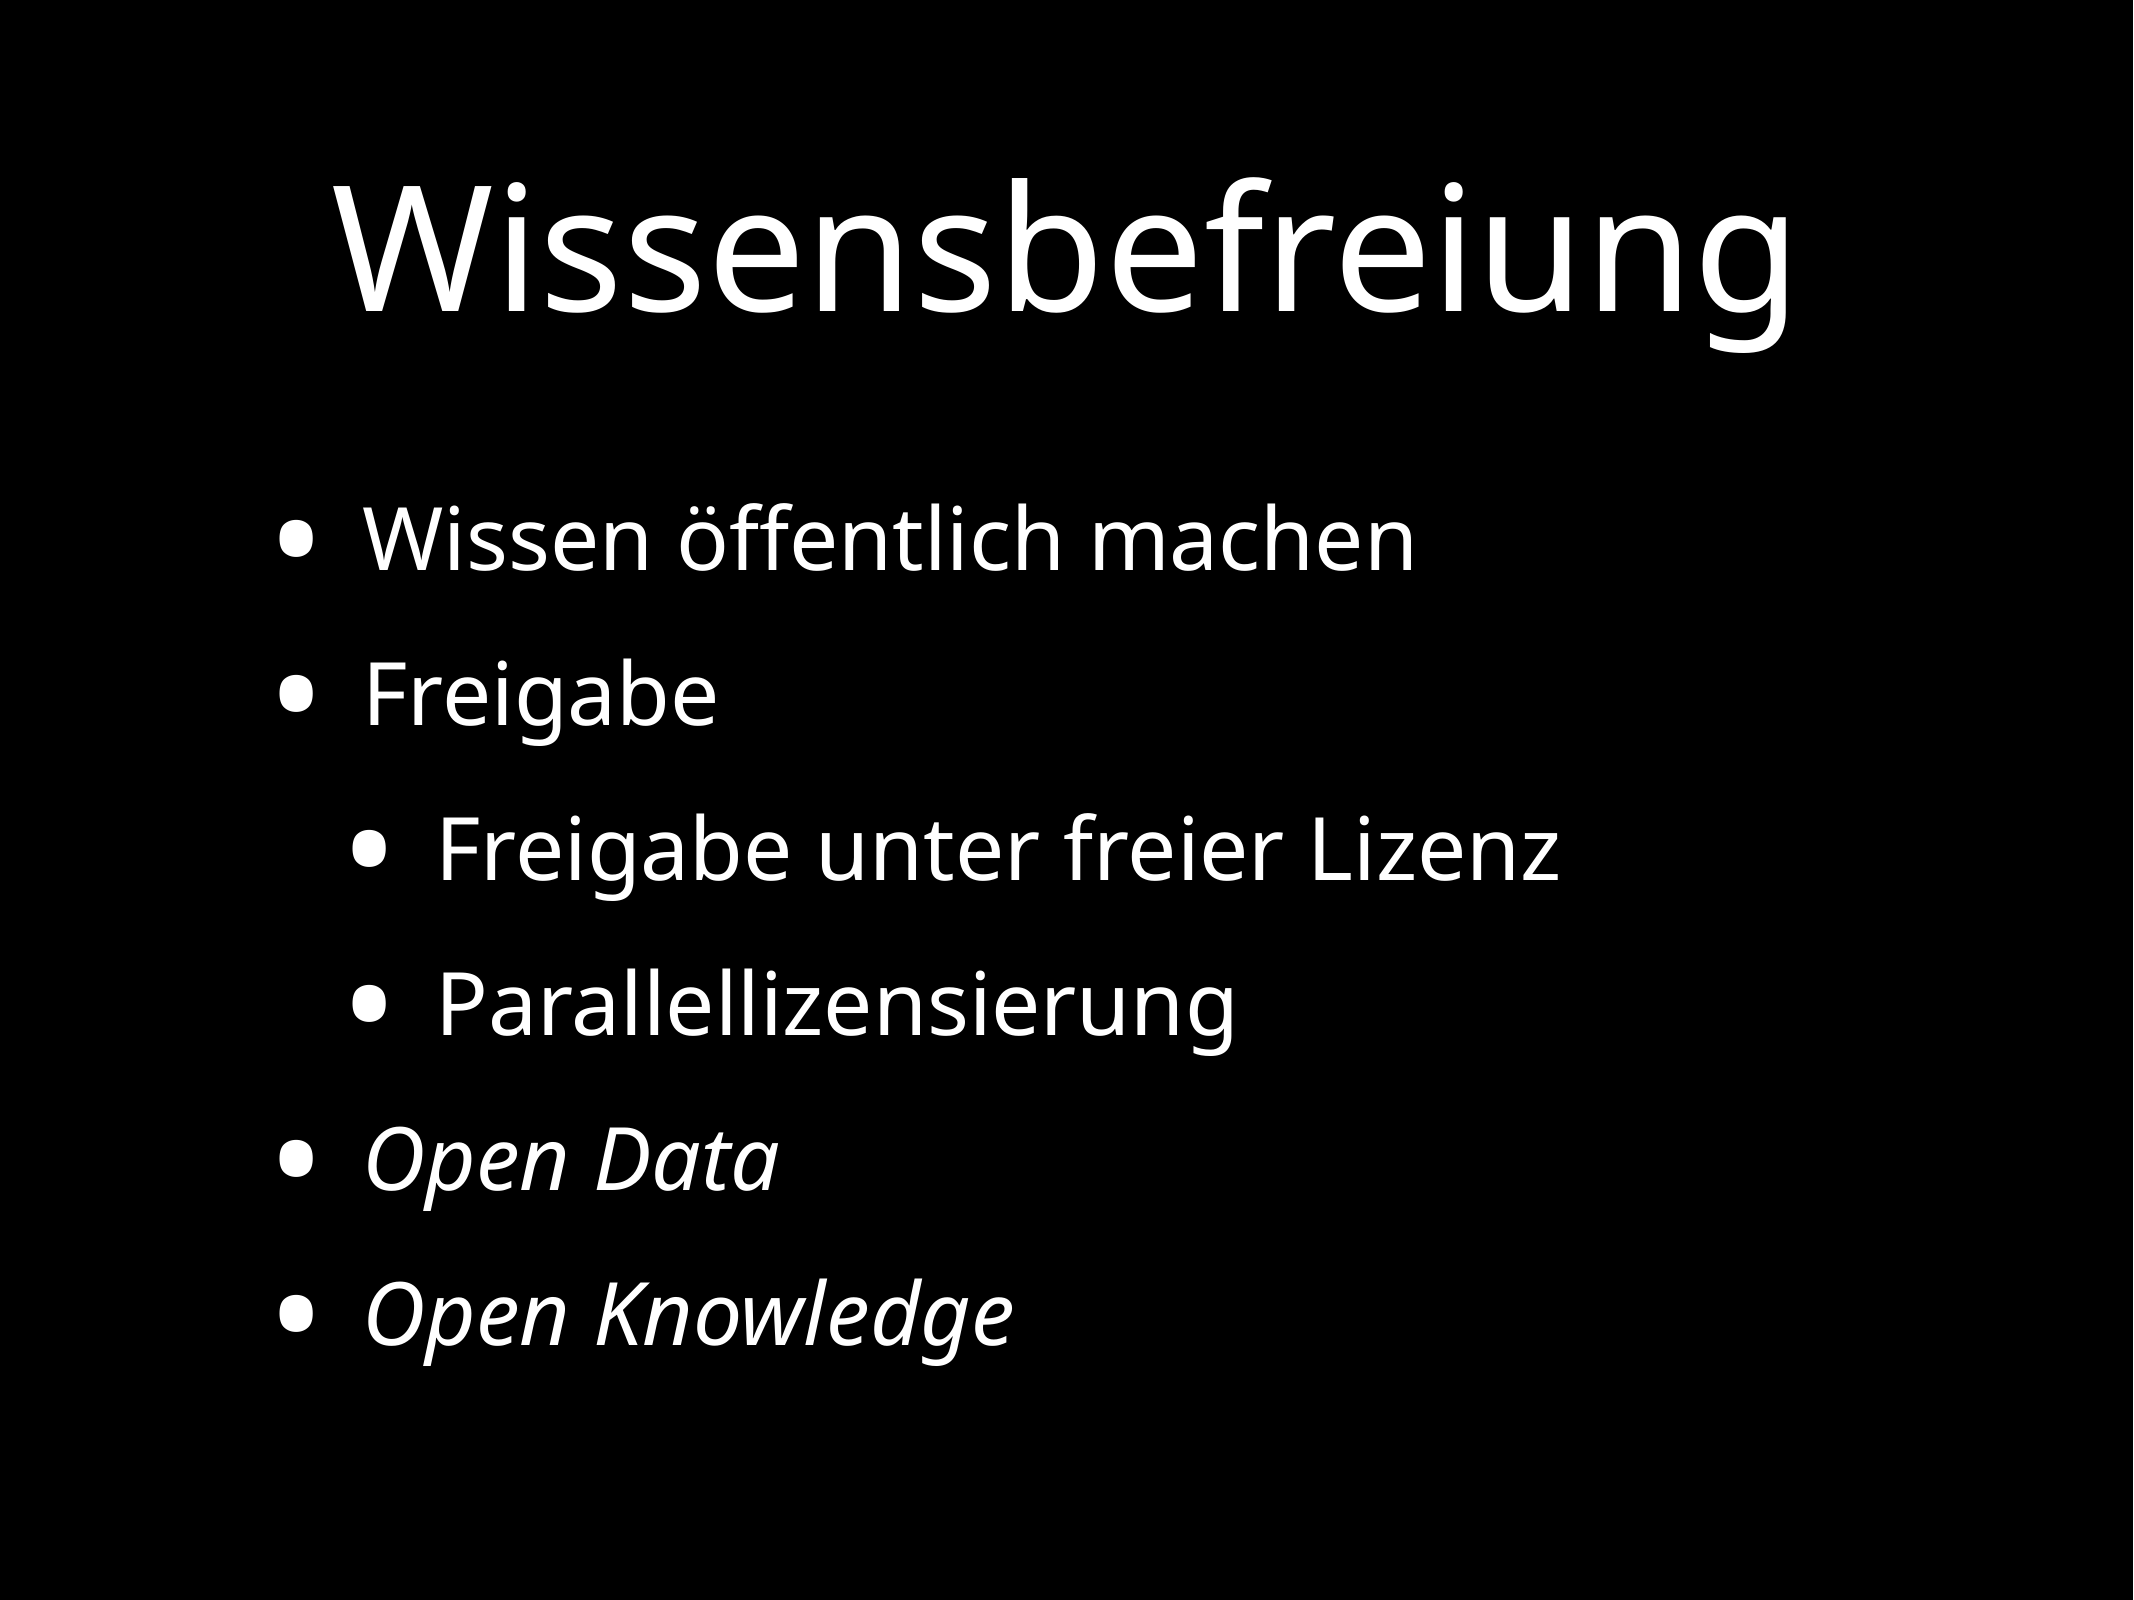

# Wissensbefreiung
Wissen öffentlich machen
Freigabe
Freigabe unter freier Lizenz
Parallellizensierung
Open Data
Open Knowledge